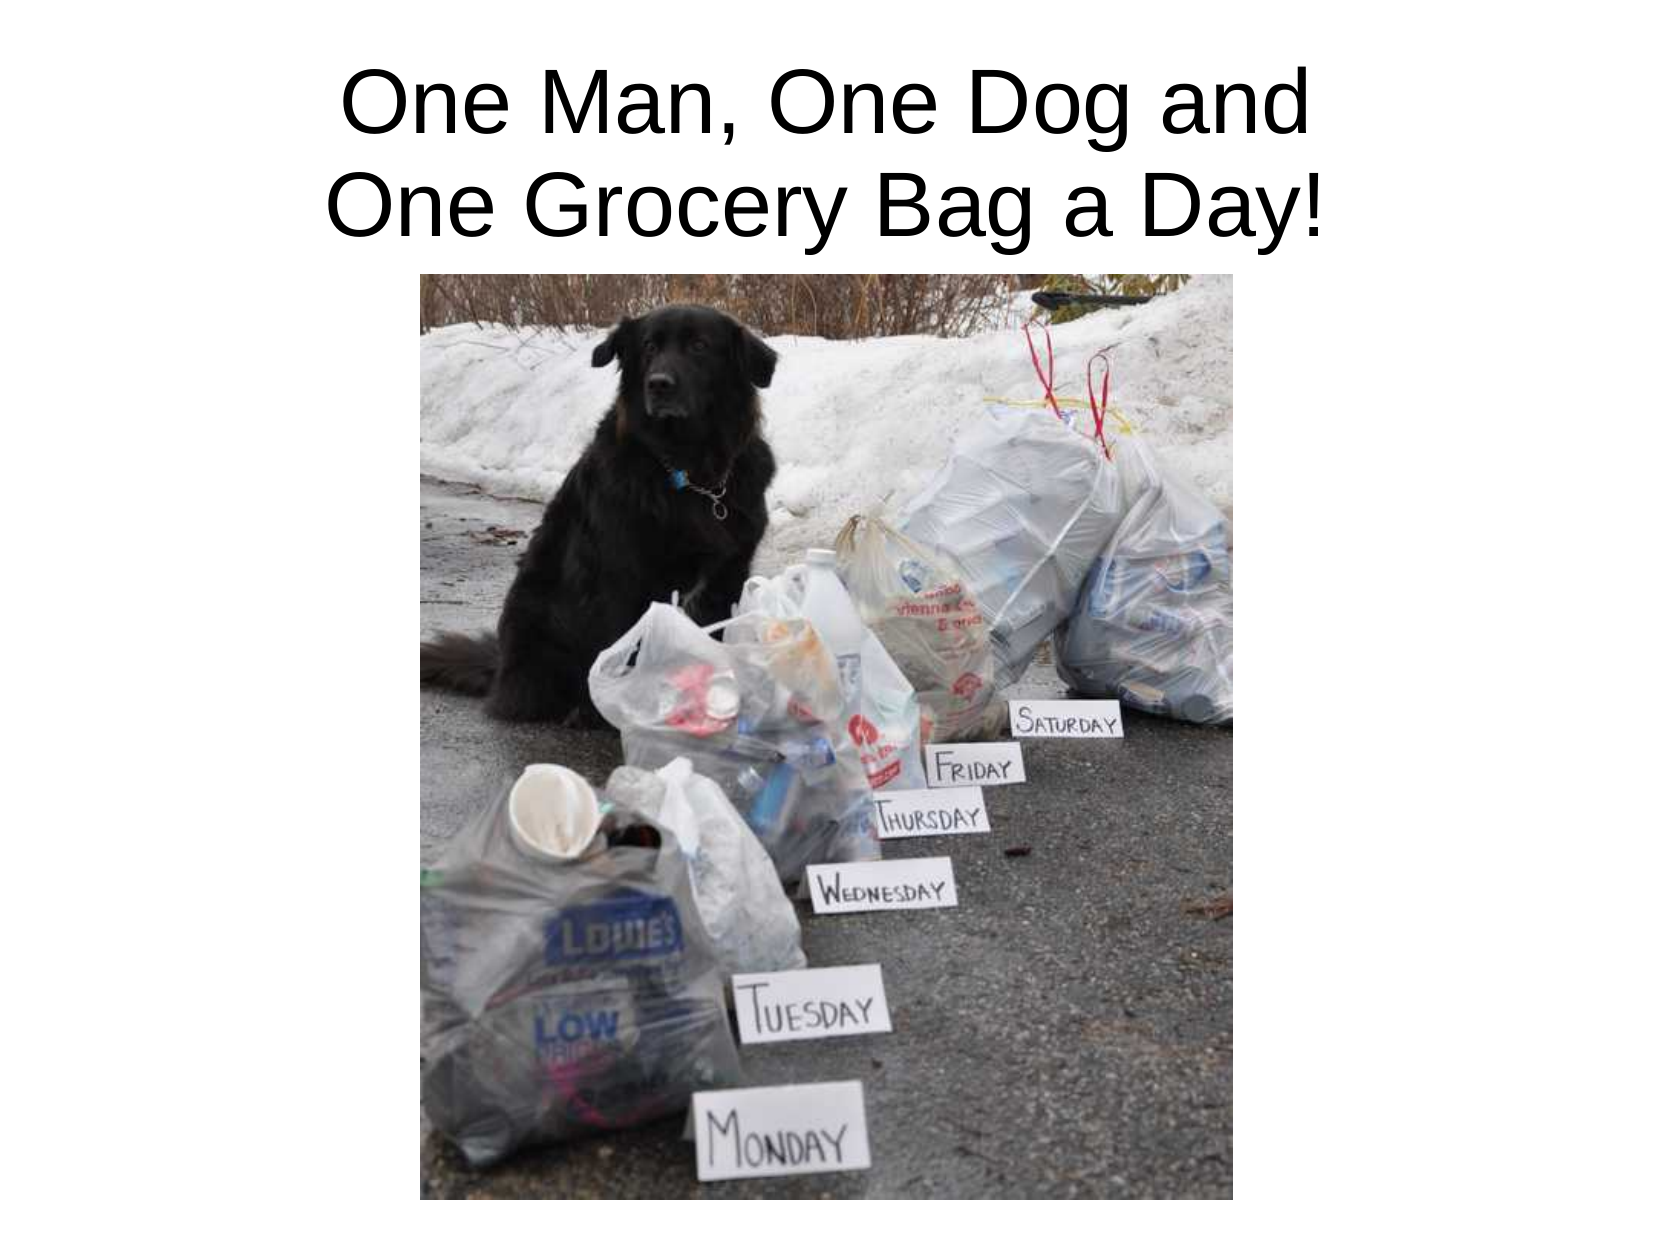

# One Man, One Dog and One Grocery Bag a Day!